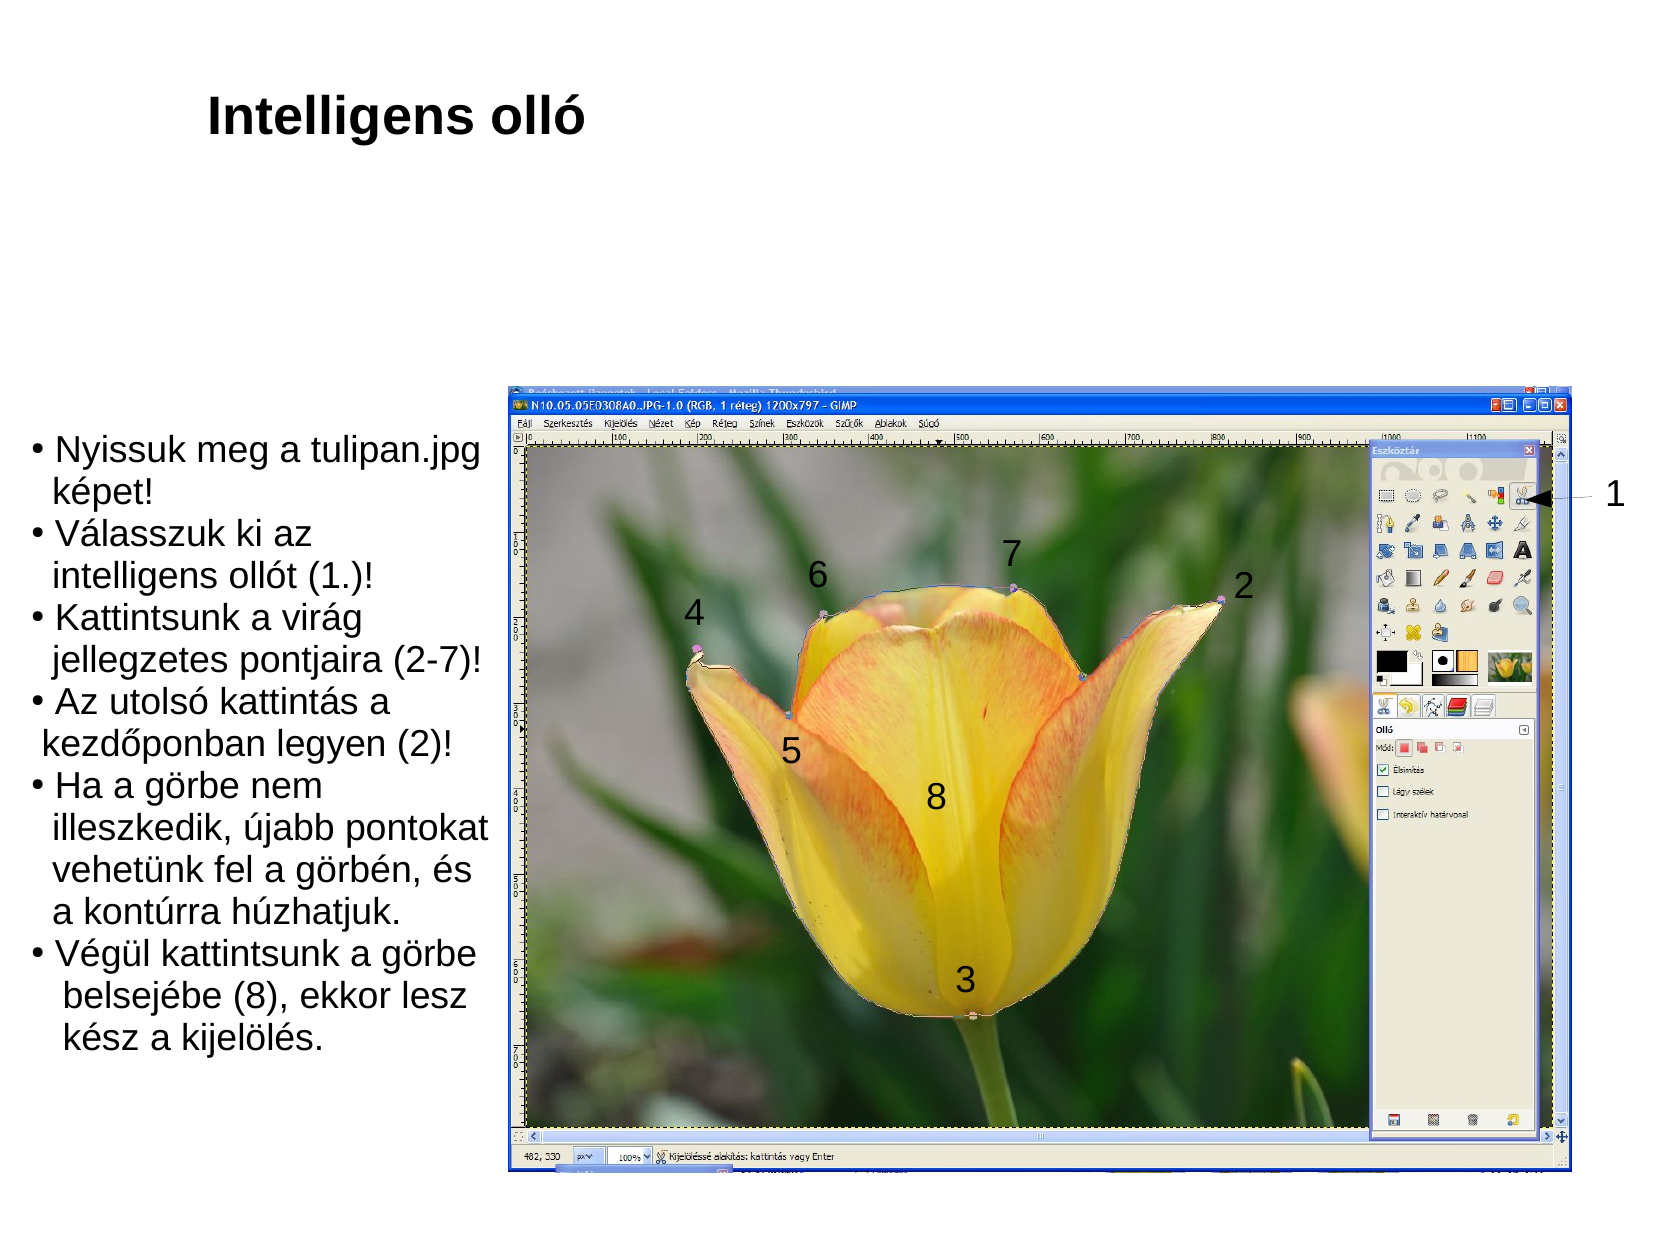

Intelligens olló
 Nyissuk meg a tulipan.jpg
 képet!
 Válasszuk ki az
 intelligens ollót (1.)!
 Kattintsunk a virág
 jellegzetes pontjaira (2-7)!
 Az utolsó kattintás a
 kezdőponban legyen (2)!
 Ha a görbe nem
 illeszkedik, újabb pontokat vehetünk fel a görbén, és
 a kontúrra húzhatjuk.
 Végül kattintsunk a görbe
 belsejébe (8), ekkor lesz
 kész a kijelölés.
1
7
6
2
4
5
8
3